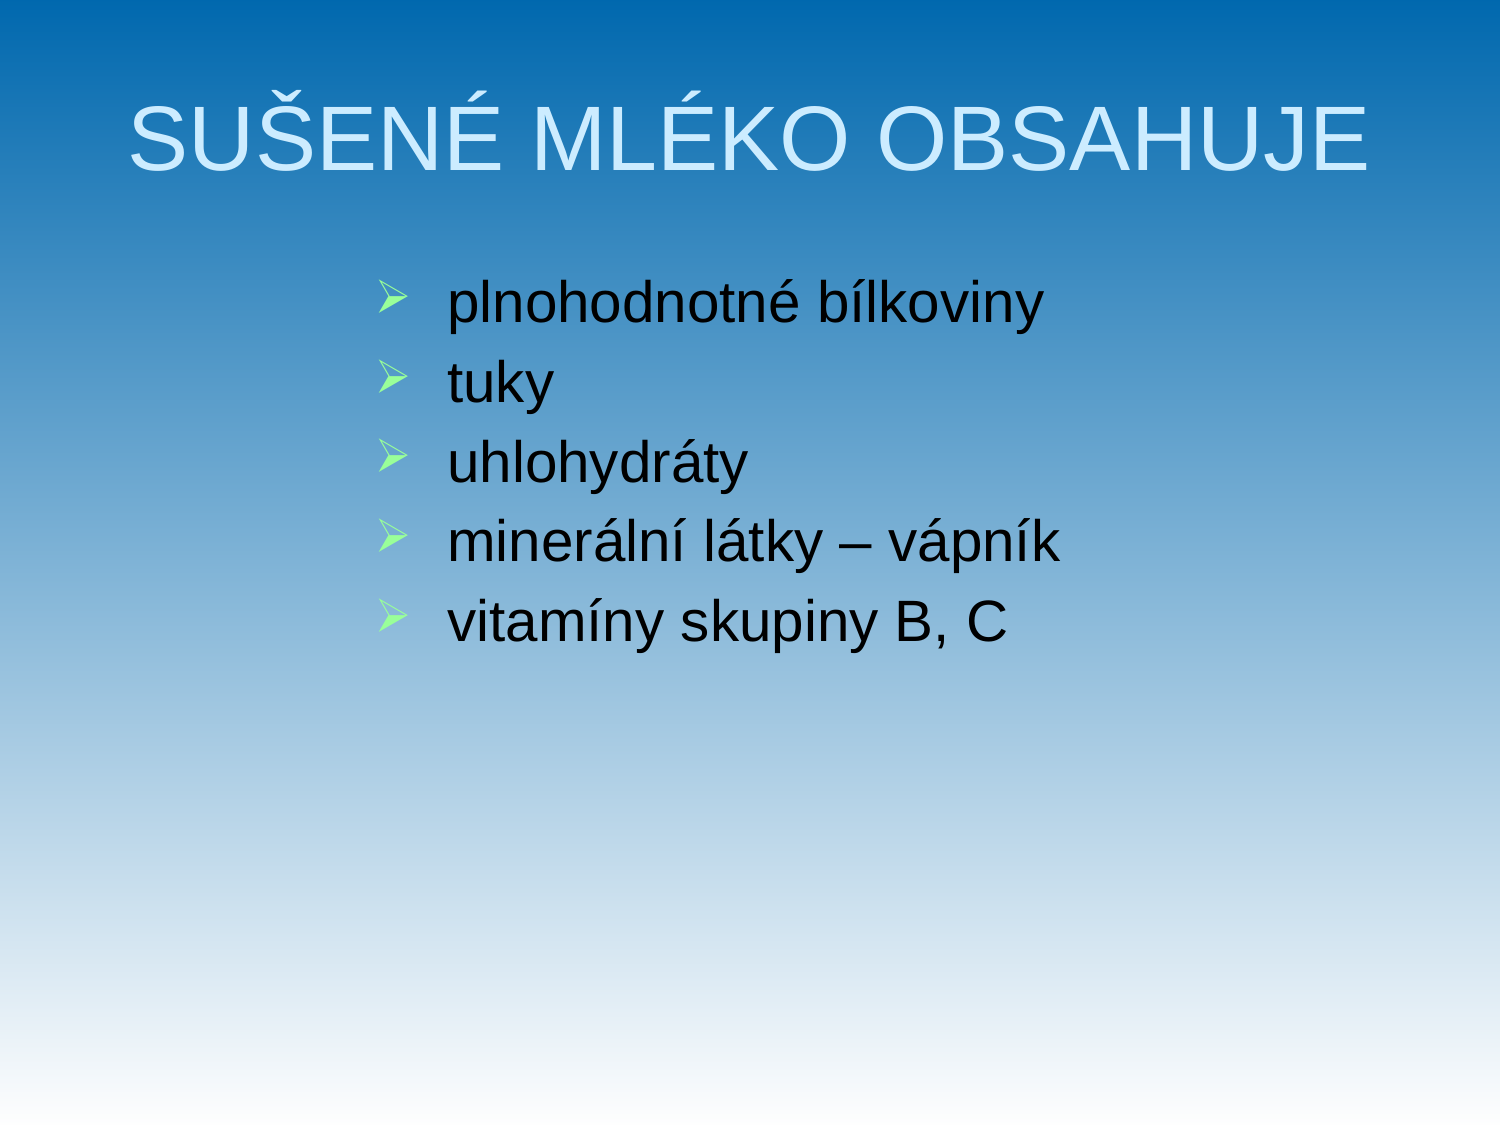

# SUŠENÉ MLÉKO OBSAHUJE
 plnohodnotné bílkoviny
 tuky
 uhlohydráty
 minerální látky – vápník
 vitamíny skupiny B, C